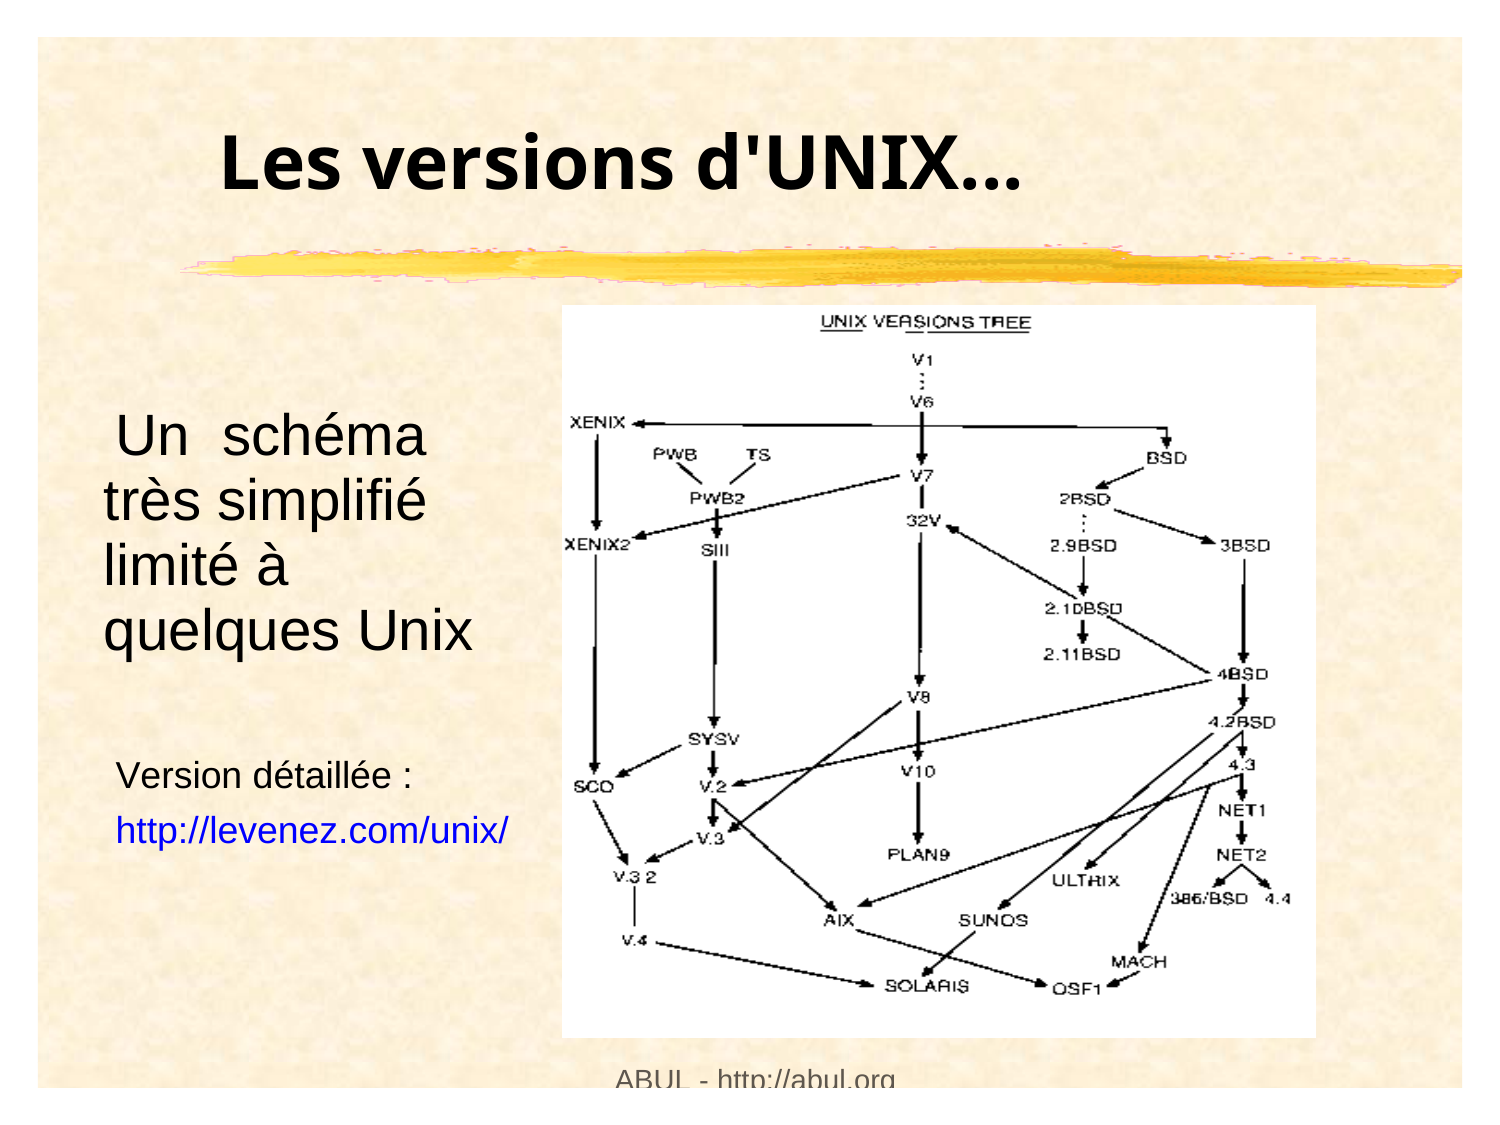

# Les versions d'UNIX...
Un schéma très simplifié limité à quelques Unix
Version détaillée :
http://levenez.com/unix/